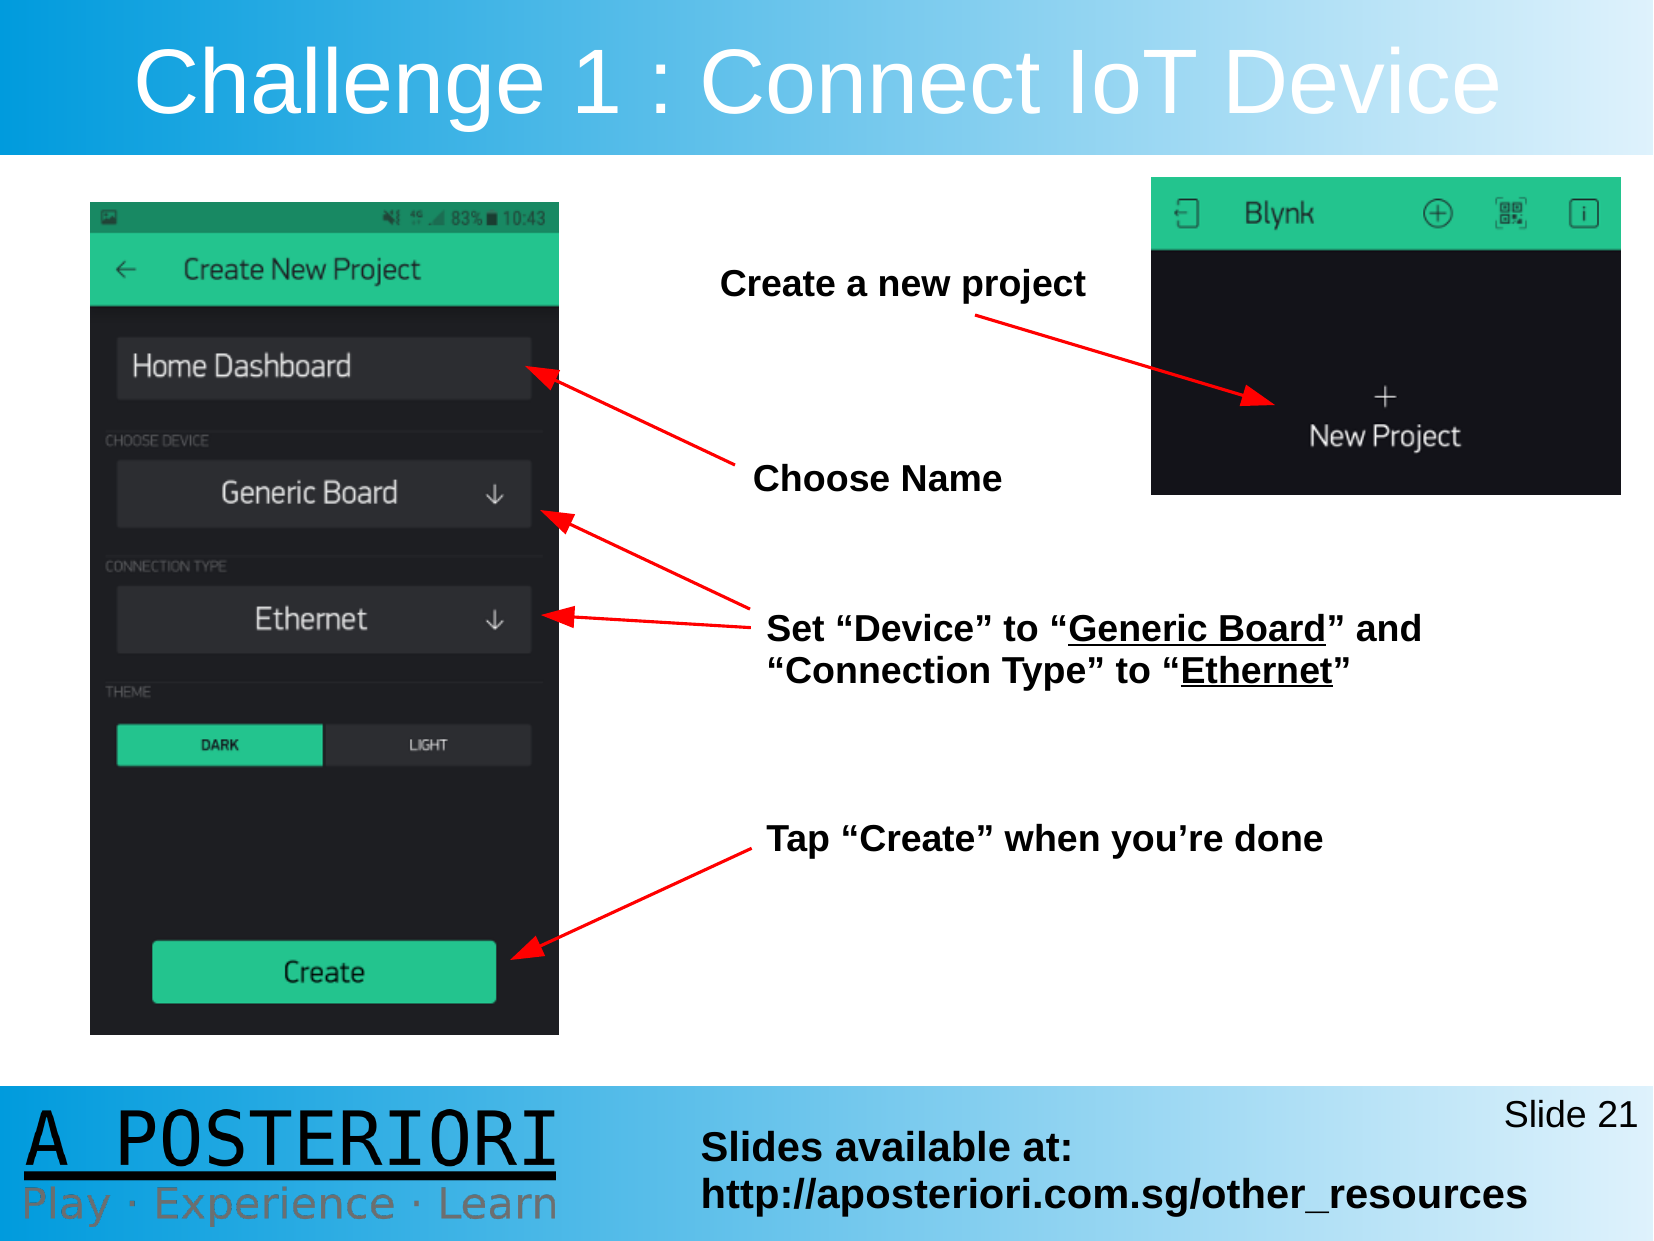

# Challenge 1 : Connect IoT Device
Create a new project
Choose Name
Set “Device” to “Generic Board” and “Connection Type” to “Ethernet”
Tap “Create” when you’re done